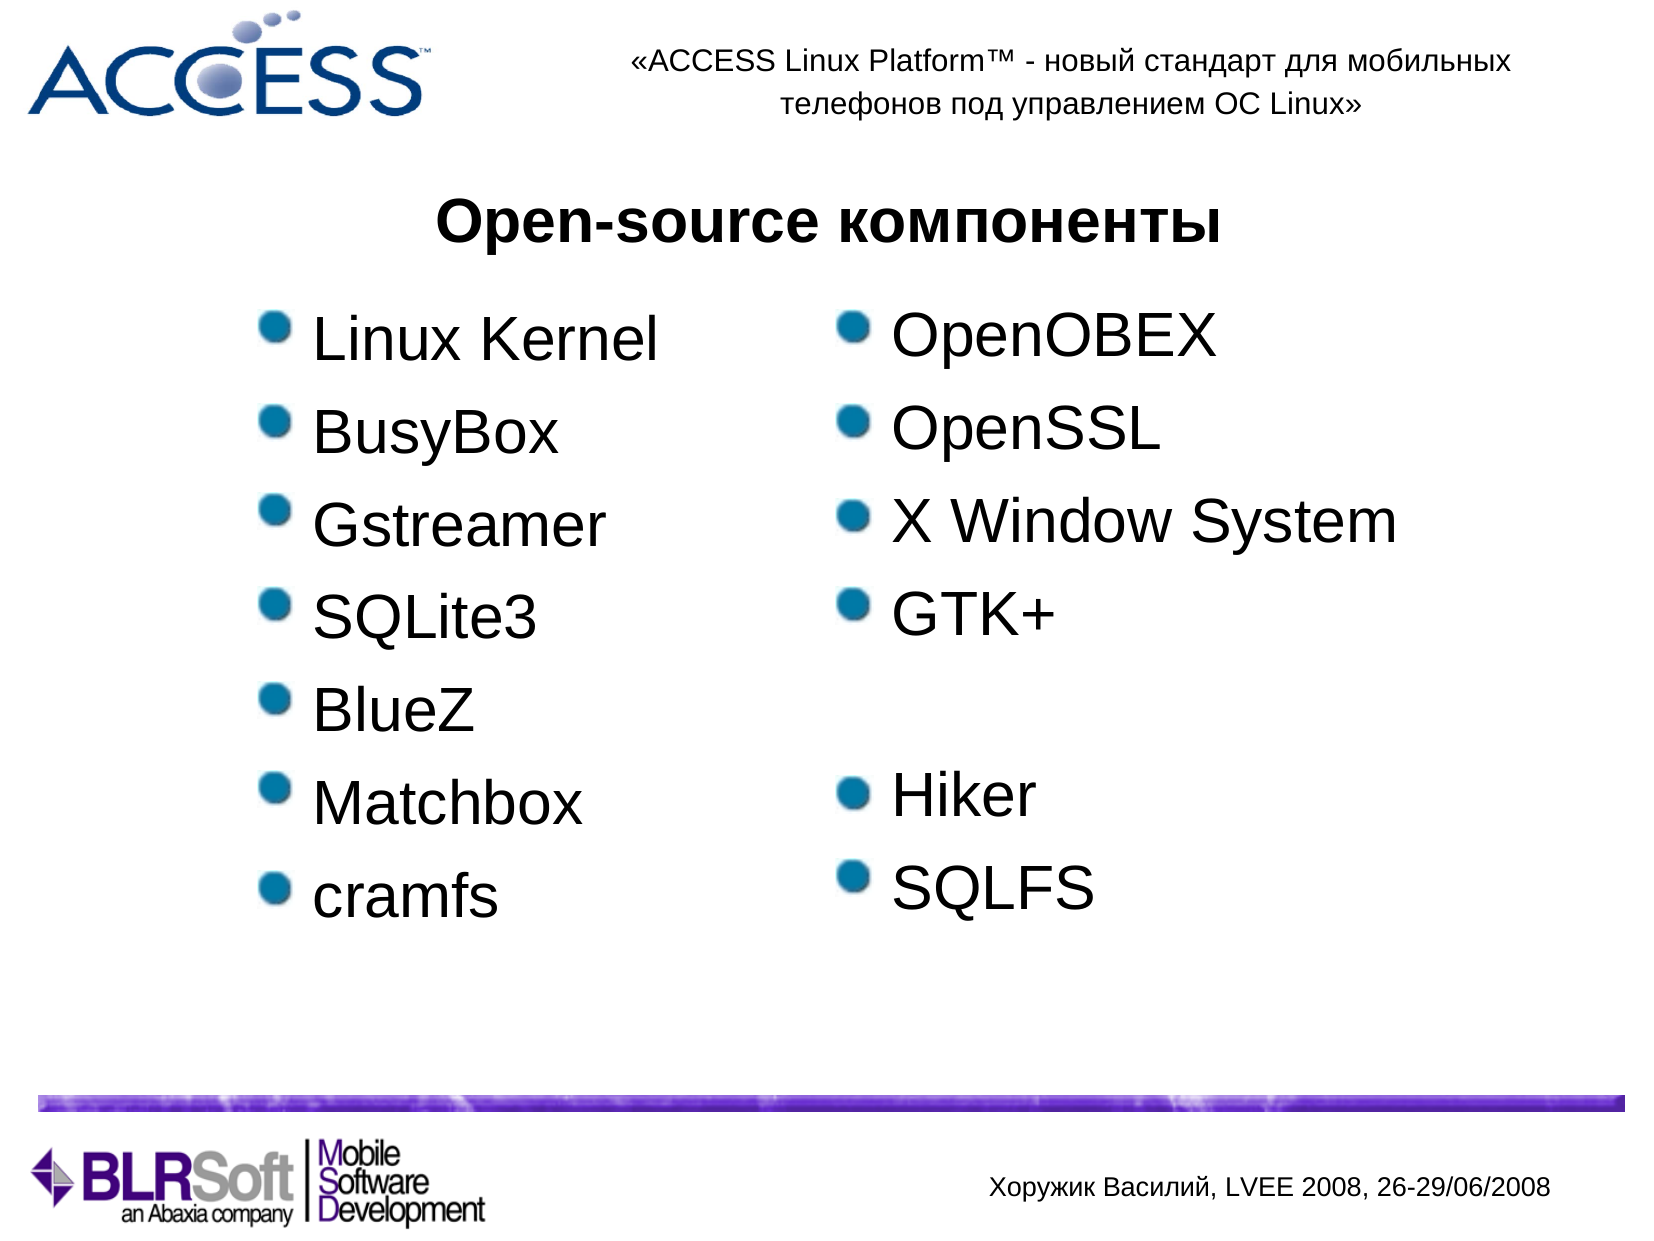

# «ACCESS Linux Platform™ - новый стандарт для мобильных телефонов под управлением ОС Linux»
Open-source компоненты
Linux Kernel
BusyBox
Gstreamer
SQLite3
BlueZ
Matchbox
cramfs
OpenOBEX
OpenSSL
X Window System
GTK+
Hiker
SQLFS
Хоружик Василий, LVEE 2008, 26-29/06/2008